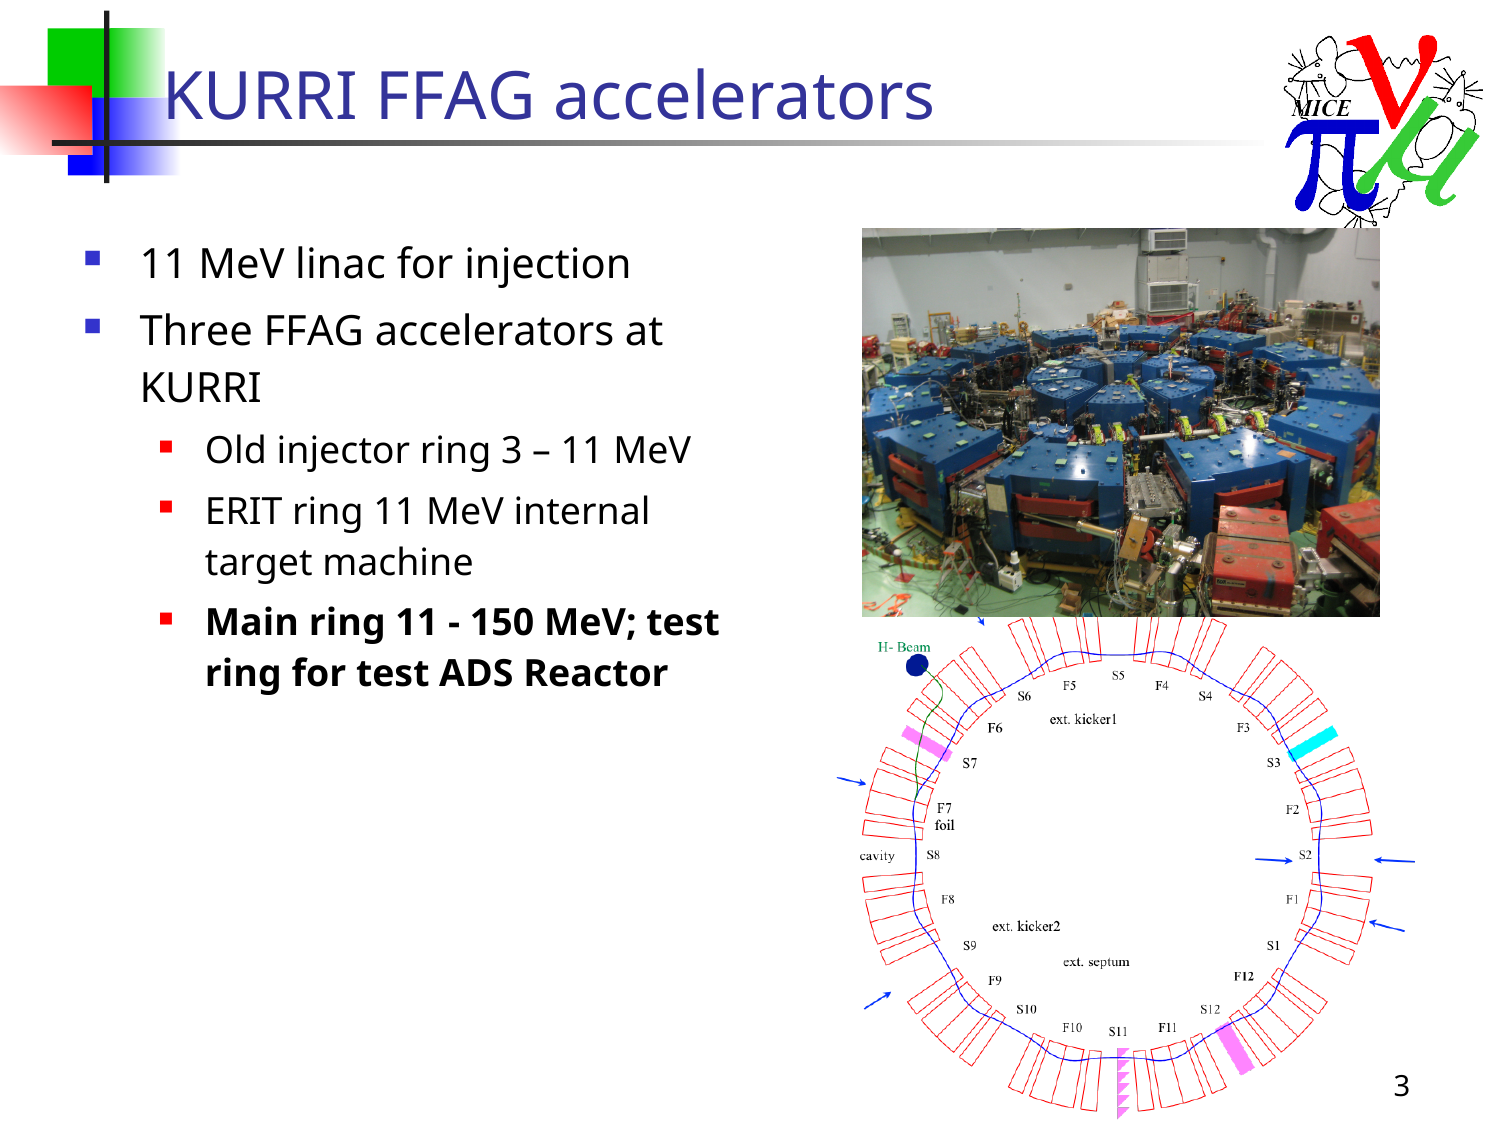

# KURRI FFAG accelerators
11 MeV linac for injection
Three FFAG accelerators at KURRI
Old injector ring 3 – 11 MeV
ERIT ring 11 MeV internal target machine
Main ring 11 - 150 MeV; test ring for test ADS Reactor
3